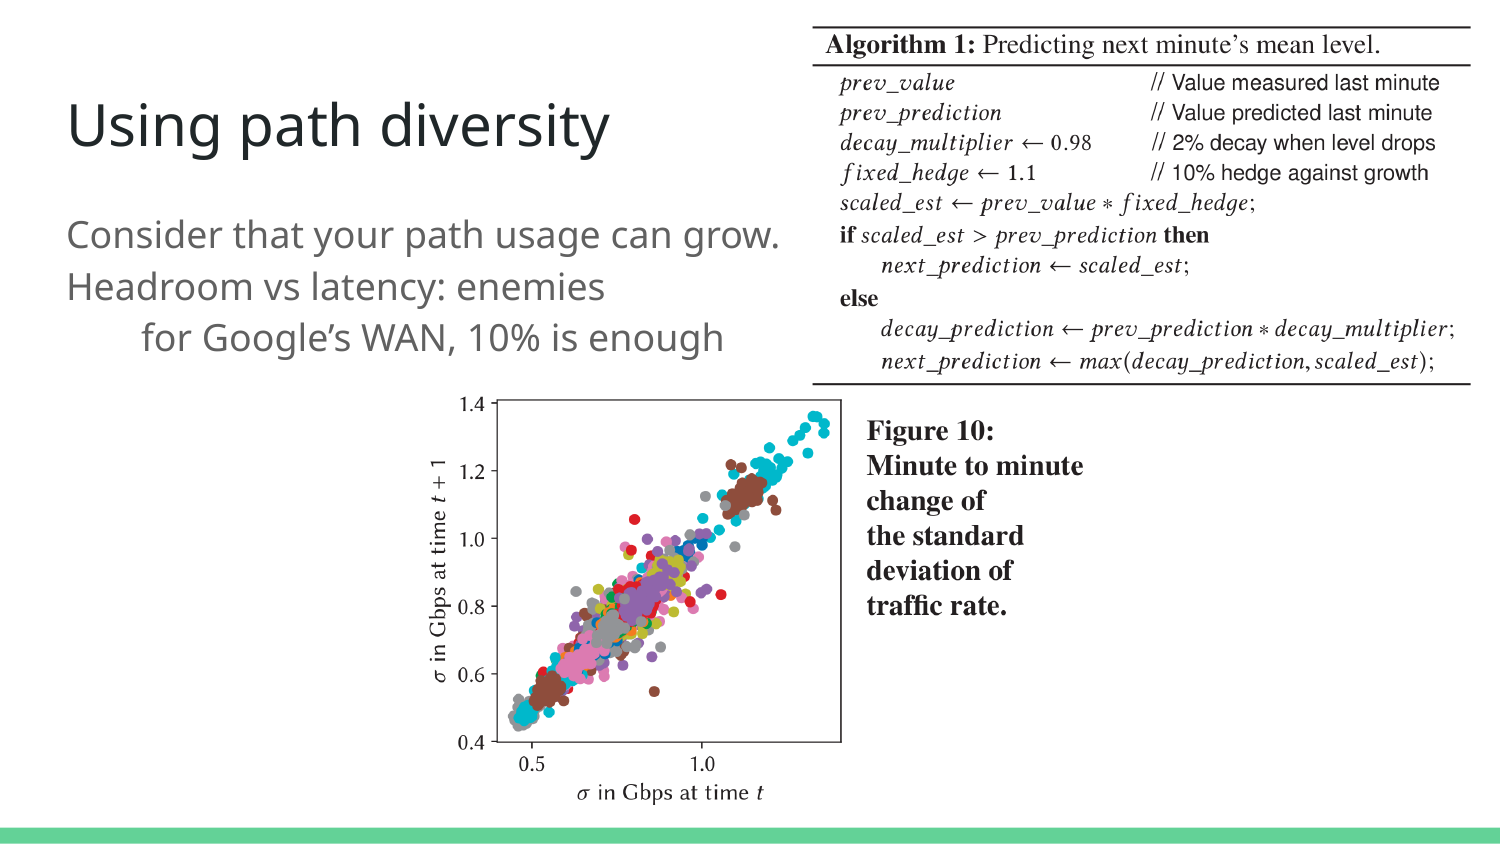

# Using path diversity
Consider that your path usage can grow.
Headroom vs latency: enemies
	for Google’s WAN, 10% is enough